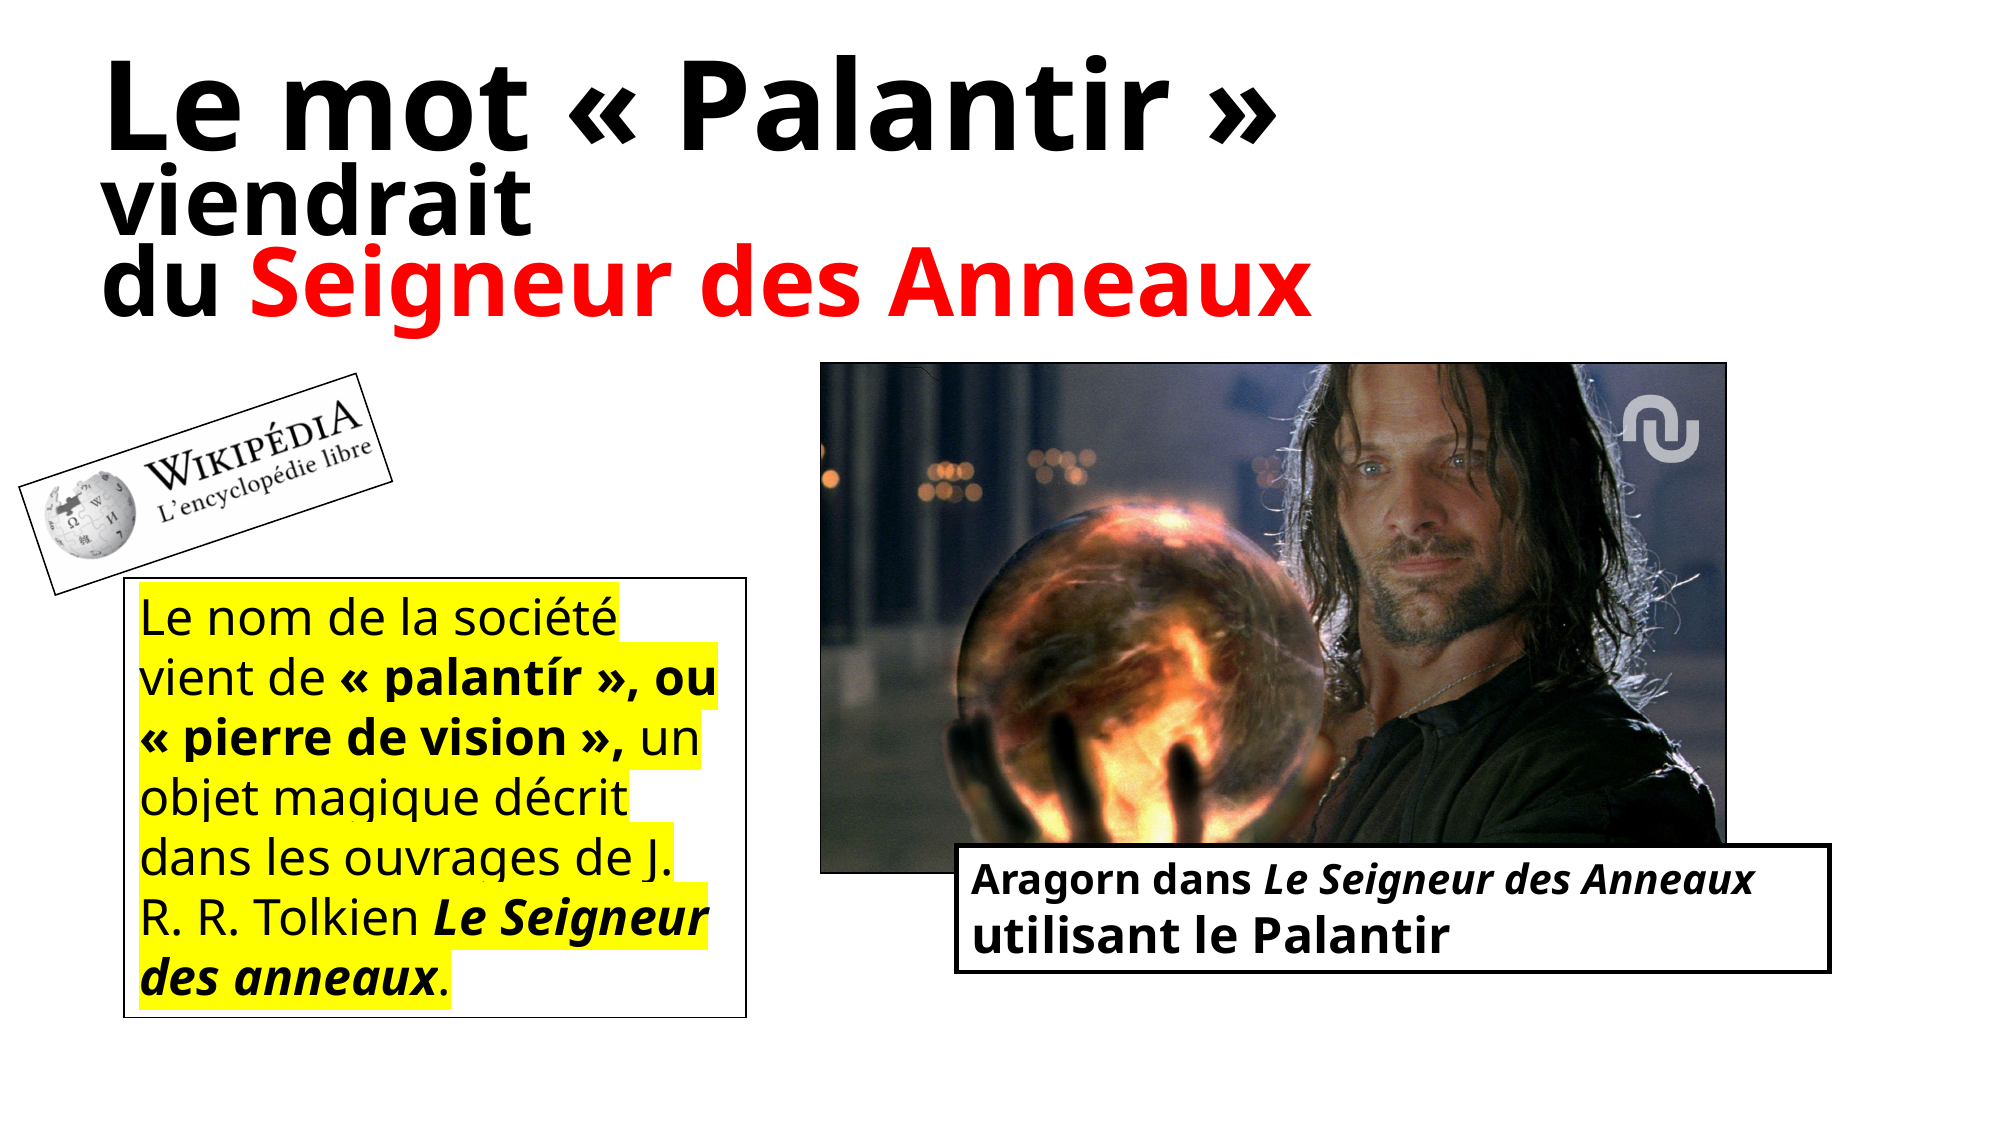

Le mot « Palantir »
viendrait
du Seigneur des Anneaux
Le nom de la société vient de « palantír », ou « pierre de vision », un objet magique décrit dans les ouvrages de J. R. R. Tolkien Le Seigneur des anneaux.
Aragorn dans Le Seigneur des Anneaux
utilisant le Palantir